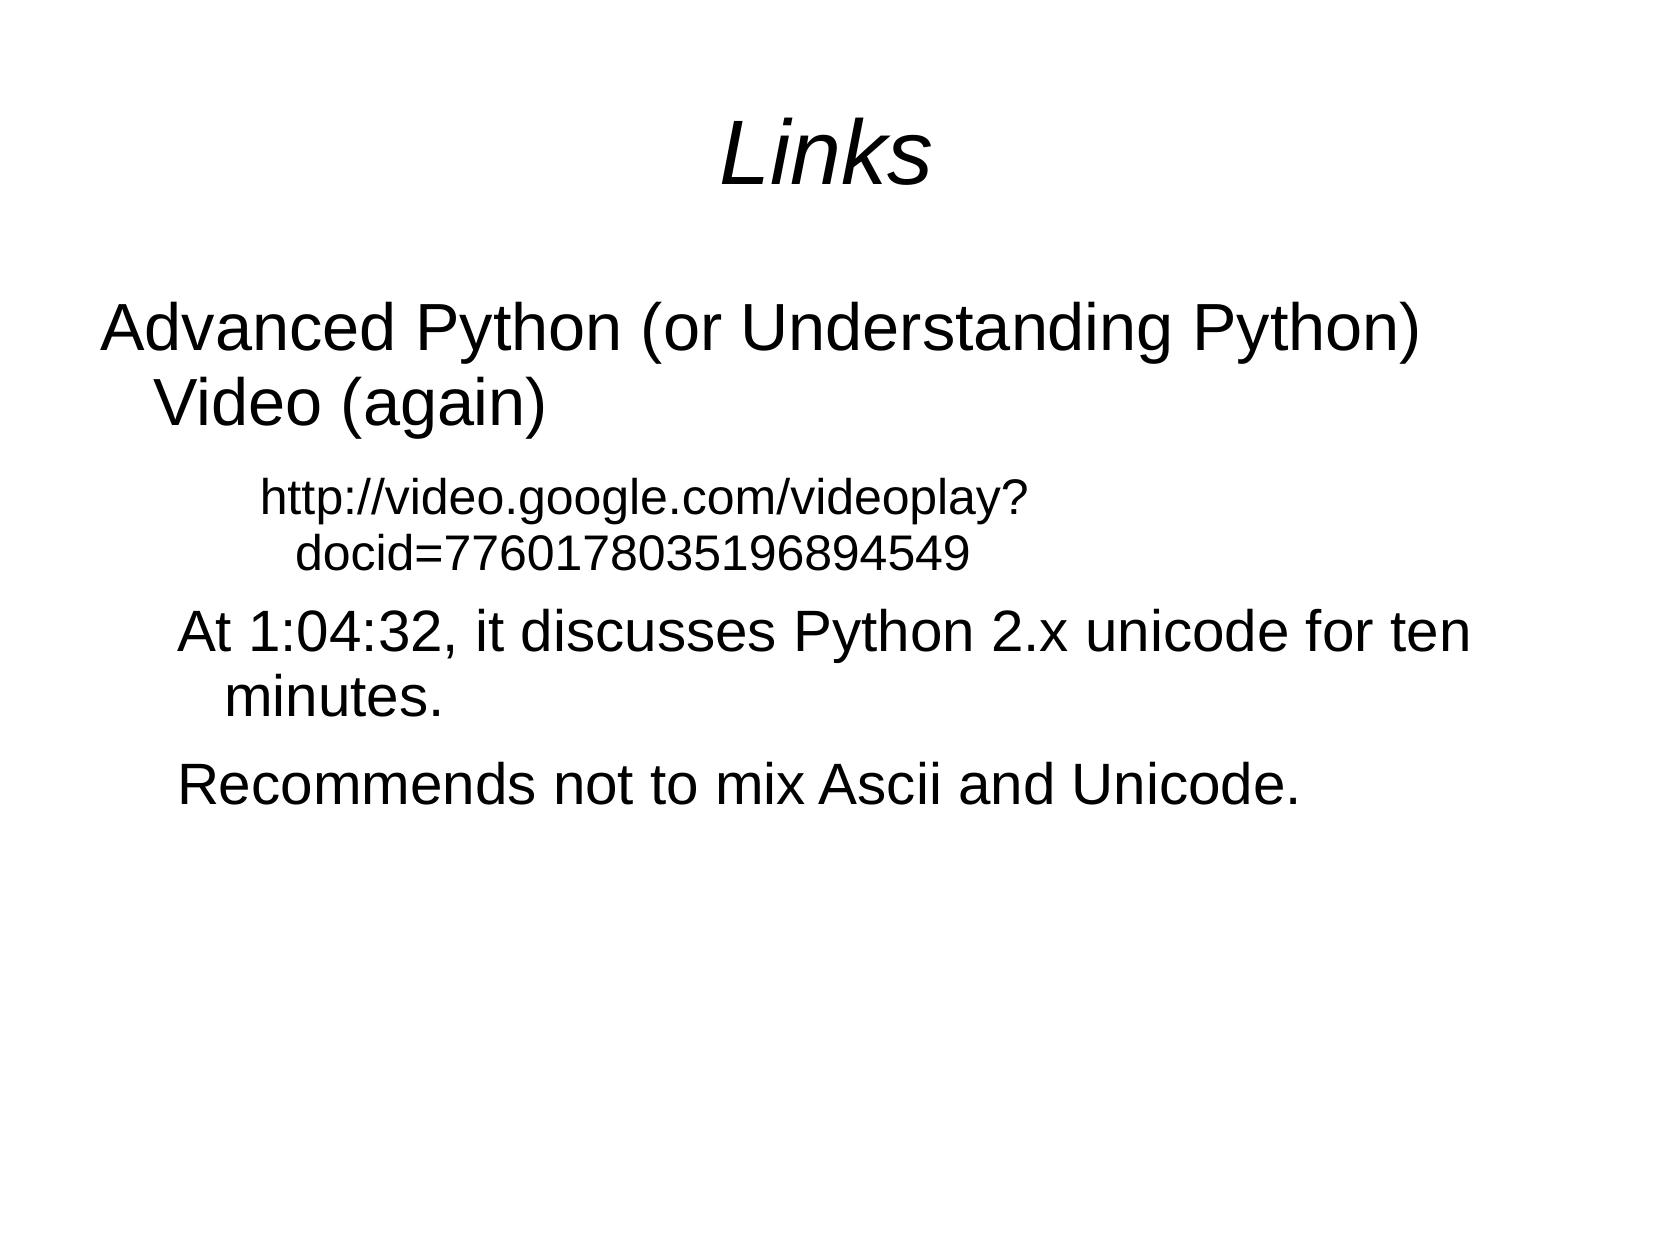

# Links
Advanced Python (or Understanding Python) Video (again)
http://video.google.com/videoplay?docid=7760178035196894549
At 1:04:32, it discusses Python 2.x unicode for ten minutes.
Recommends not to mix Ascii and Unicode.